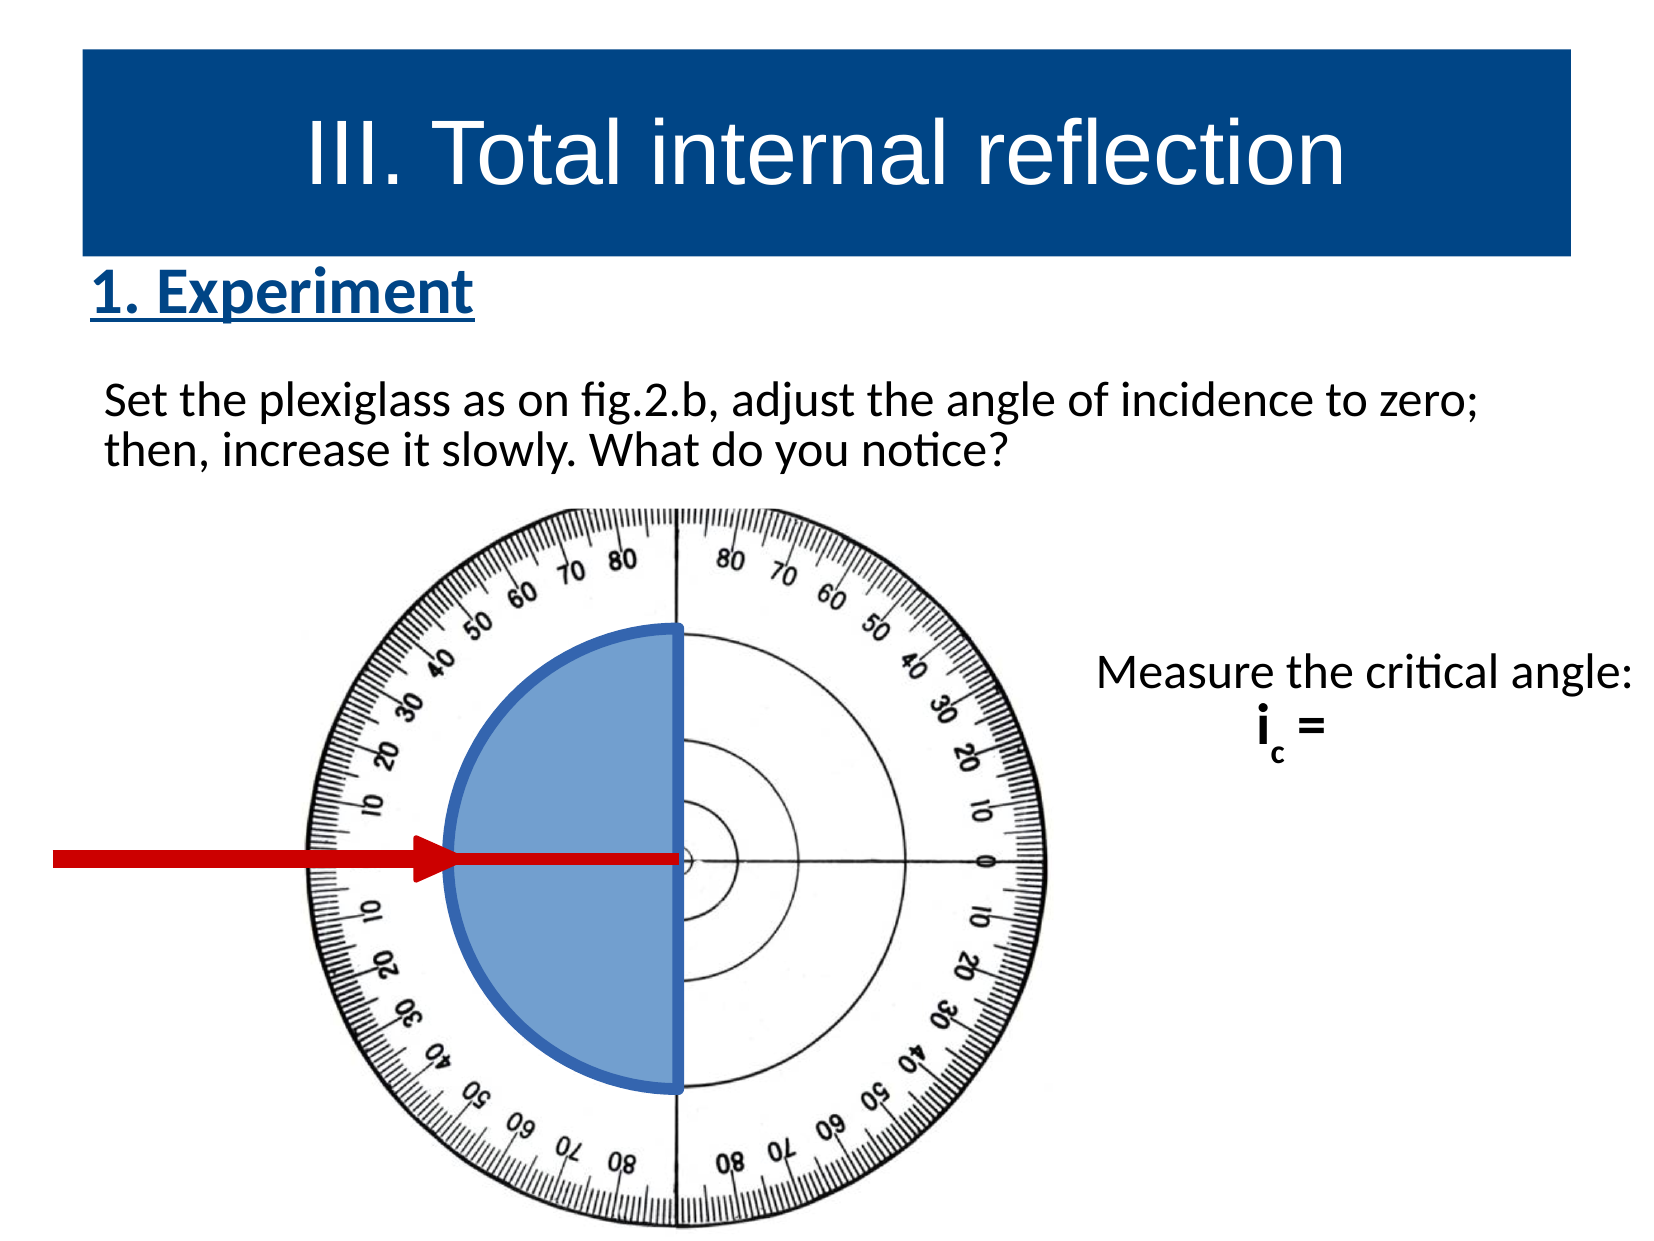

# III. Total internal reflection
1. Experiment
Set the plexiglass as on fig.2.b, adjust the angle of incidence to zero; then, increase it slowly. What do you notice?
Measure the critical angle:
		 ic =